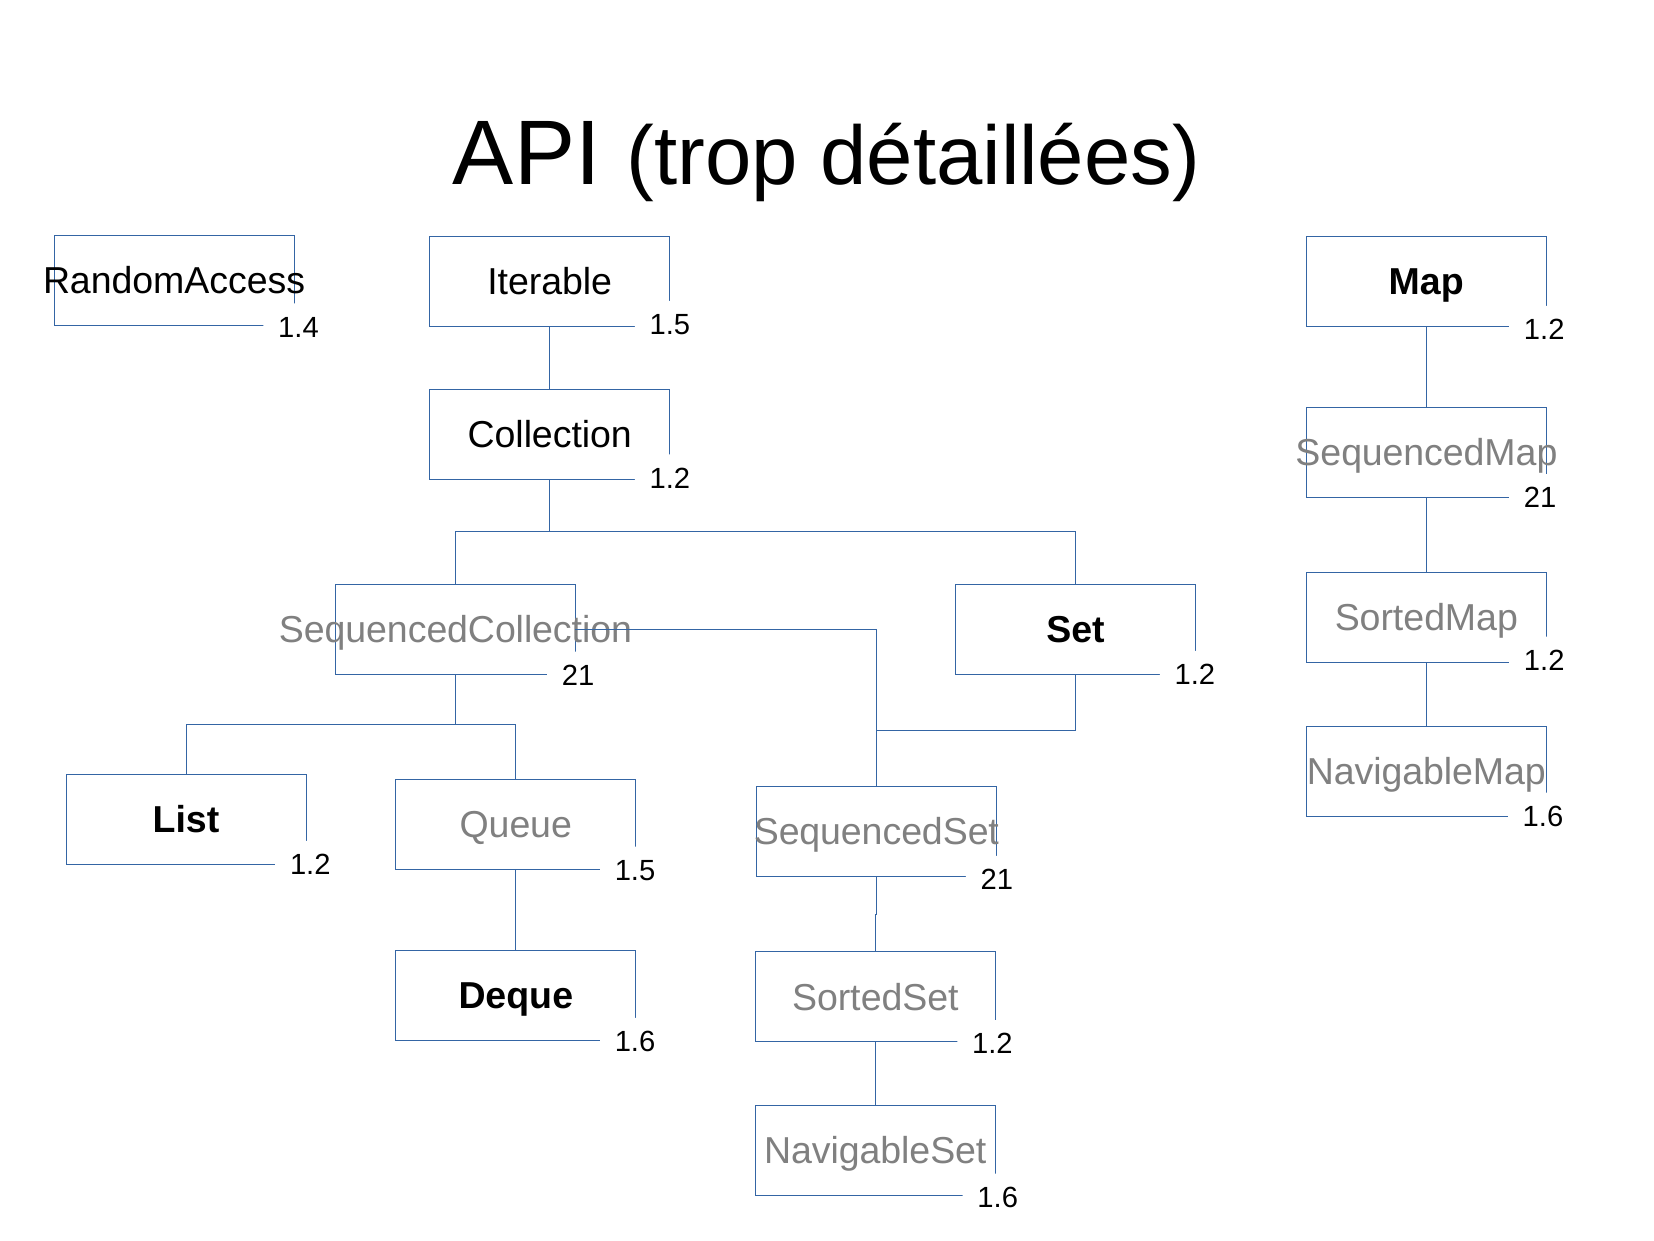

# API (trop détaillées)
RandomAccess
Iterable
Map
1.5
1.4
1.2
Collection
SequencedMap
1.2
21
SortedMap
SequencedCollection
Set
1.2
1.2
21
NavigableMap
List
Queue
SequencedSet
1.6
1.2
1.5
21
Deque
SortedSet
1.6
1.2
NavigableSet
1.6